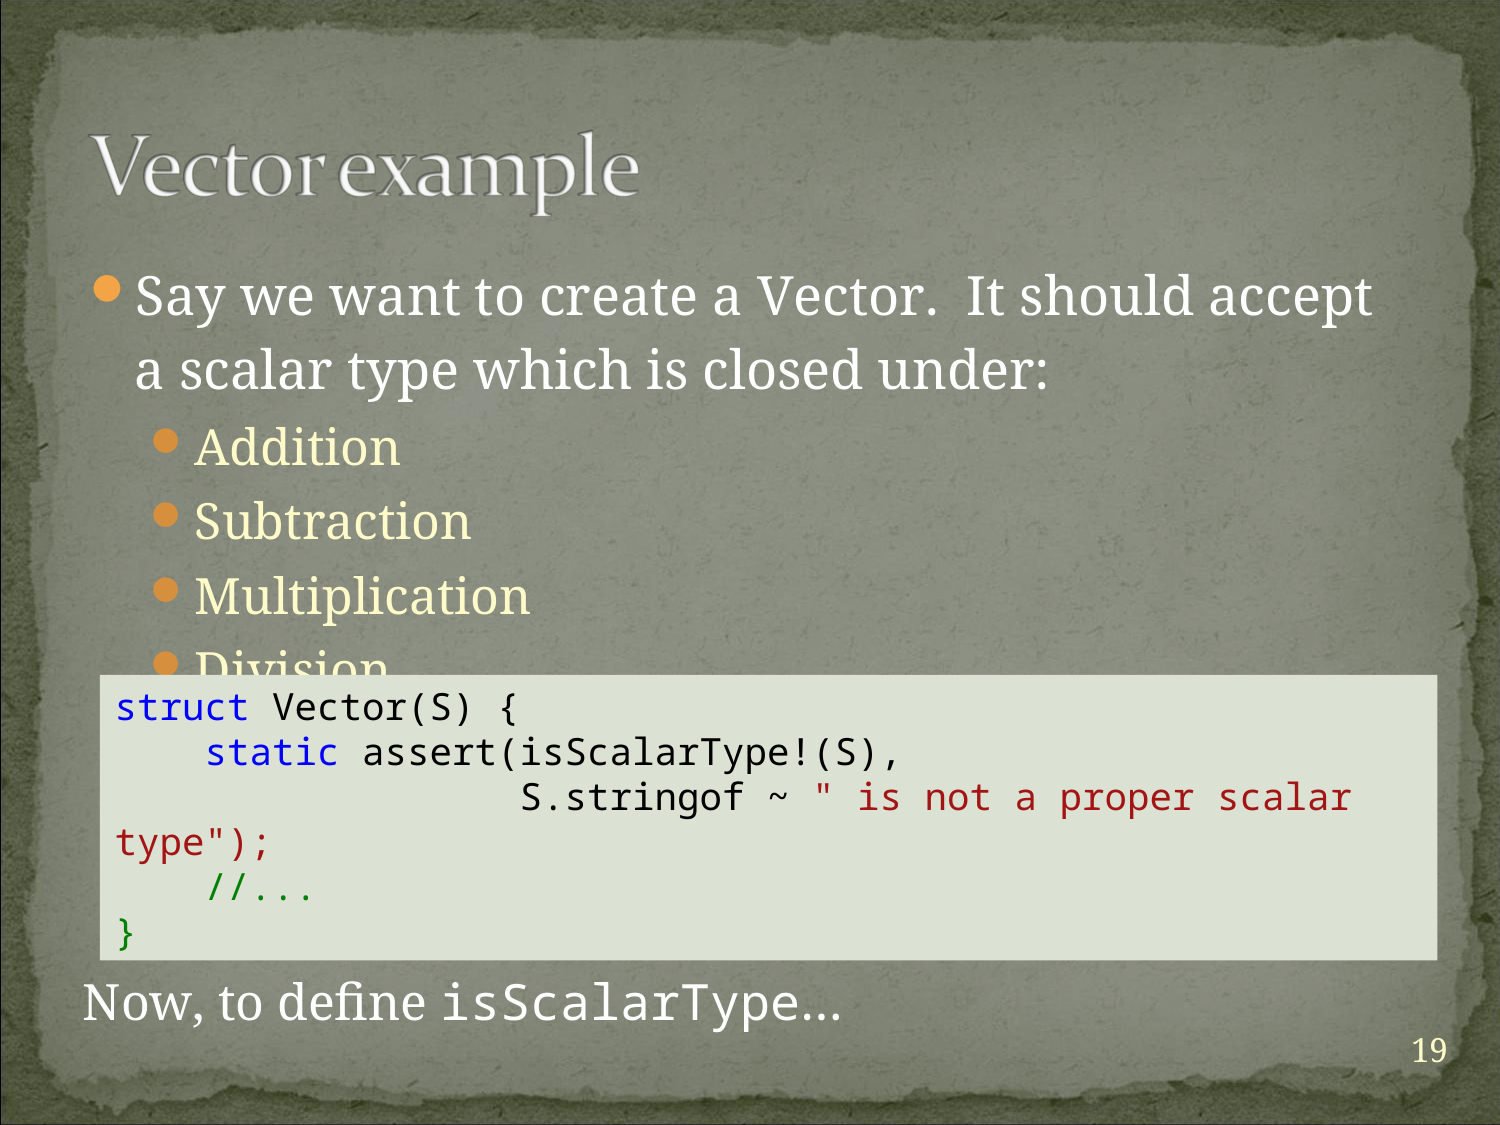

# Say we want to create a Vector. It should accept a scalar type which is closed under:
Addition
Subtraction
Multiplication
Division
struct Vector(S) {
 static assert(isScalarType!(S),
 S.stringof ~ " is not a proper scalar type");
 //...
}
Now, to define isScalarType…